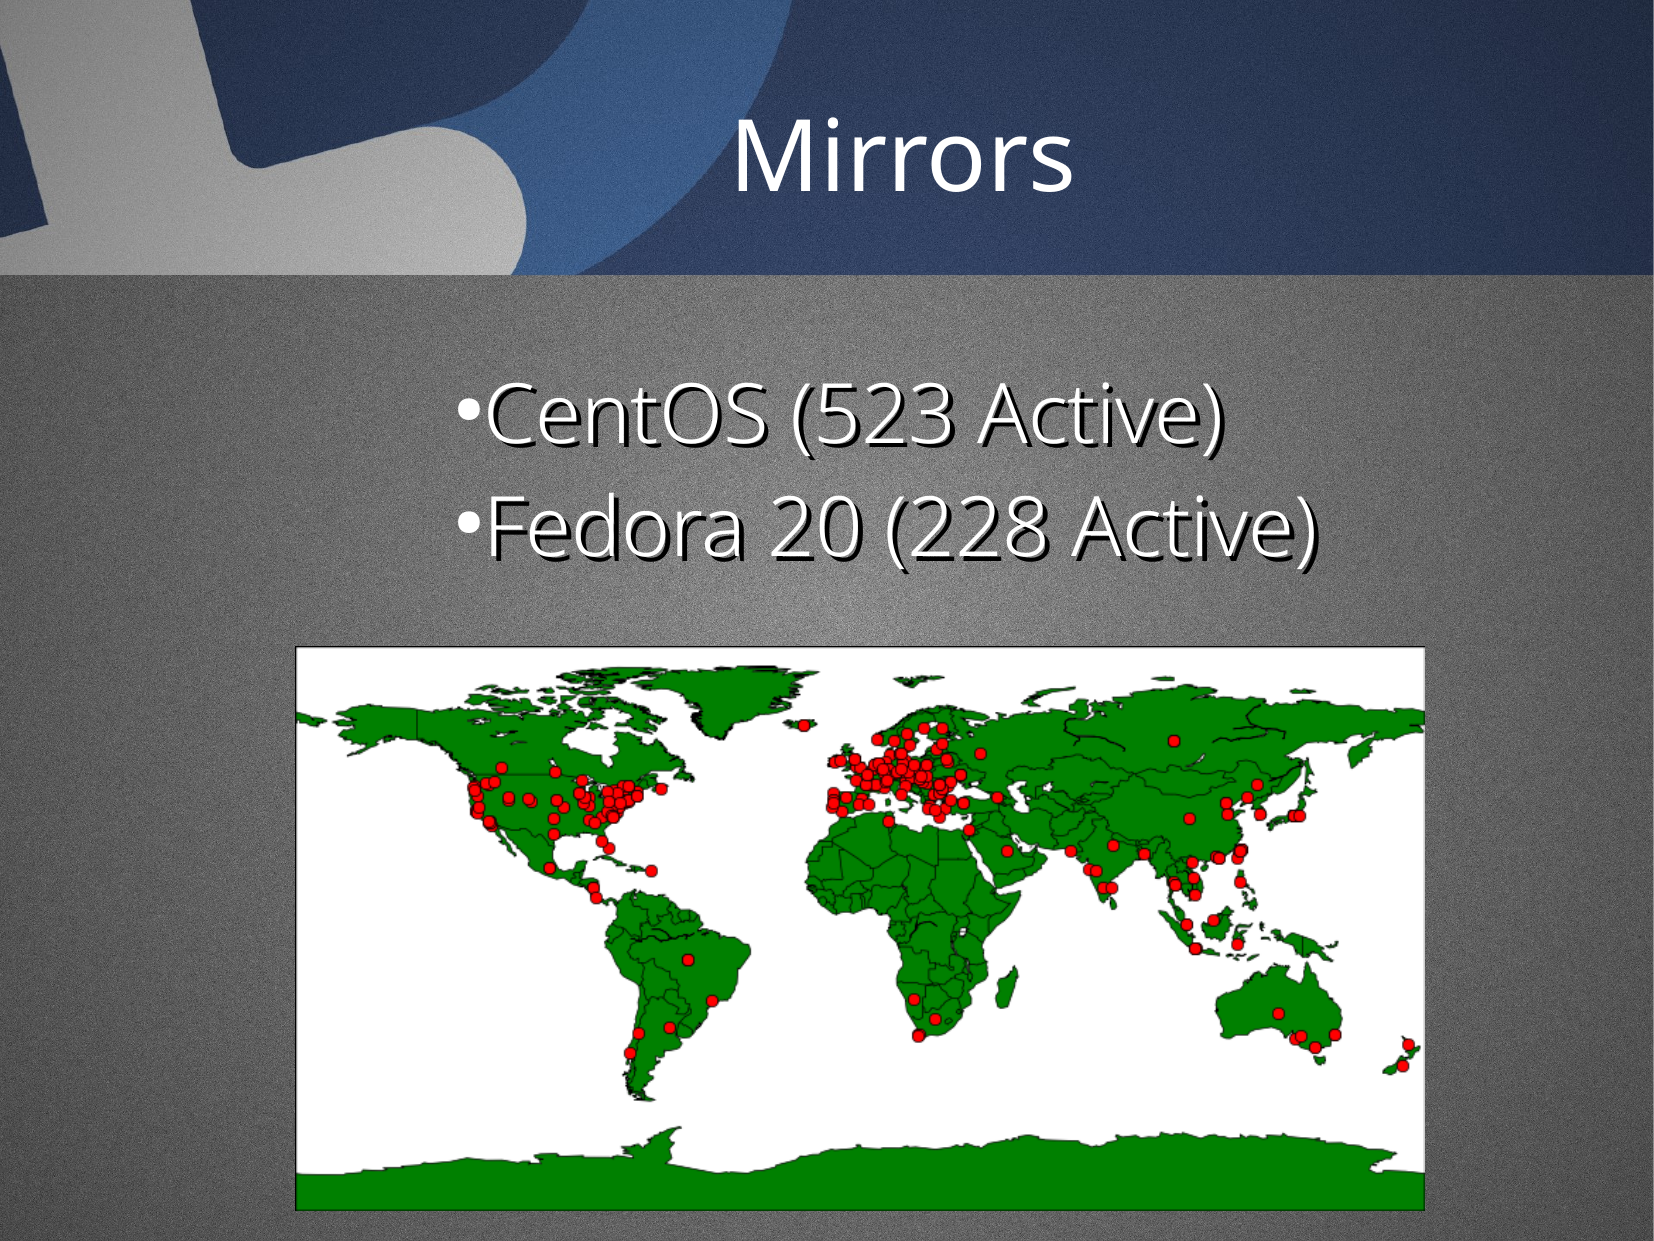

# Mirrors
CentOS (523 Active)
Fedora 20 (228 Active)